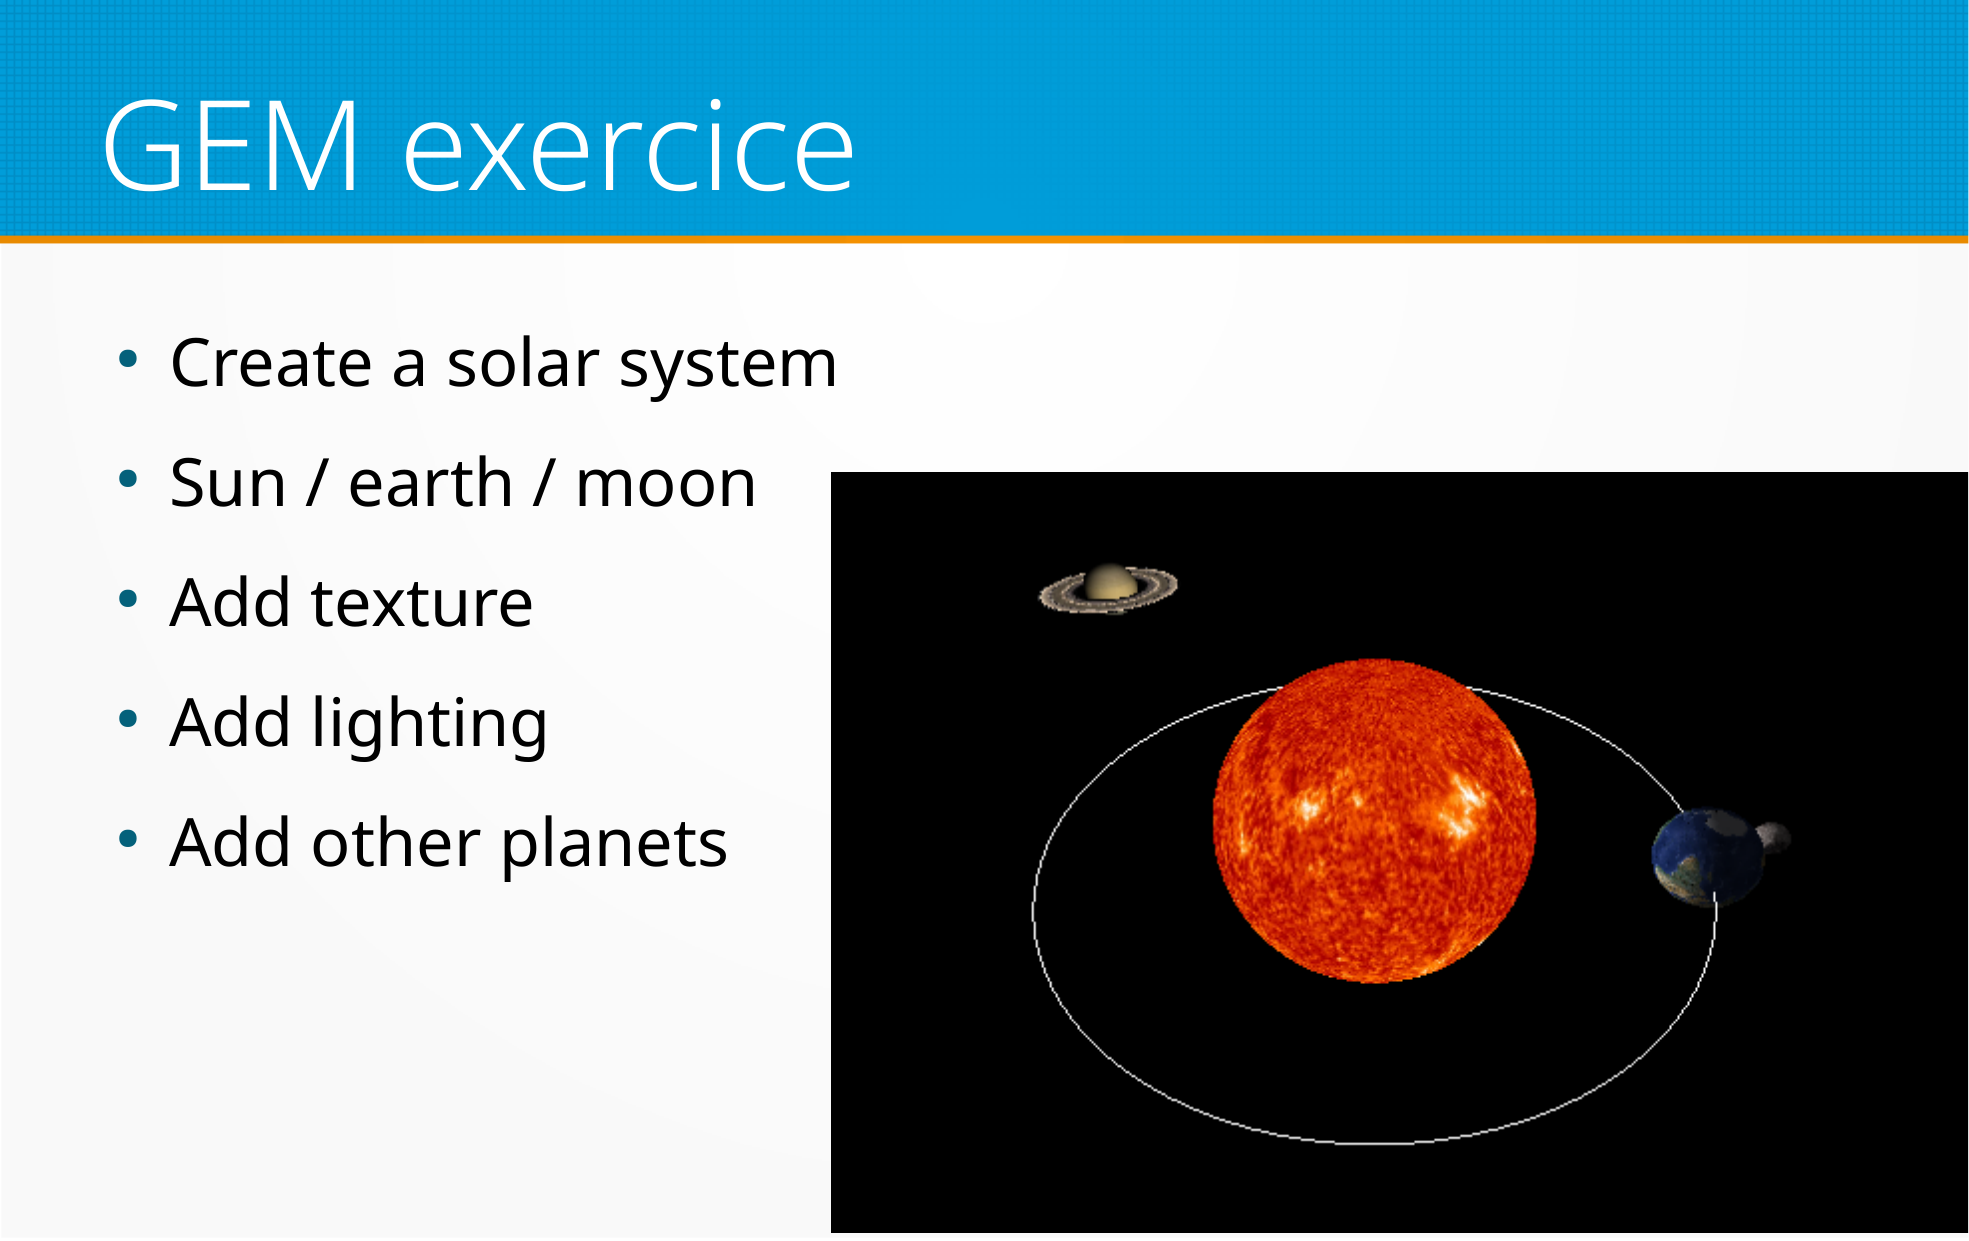

# GEM exercice
Create a solar system
Sun / earth / moon
Add texture
Add lighting
Add other planets